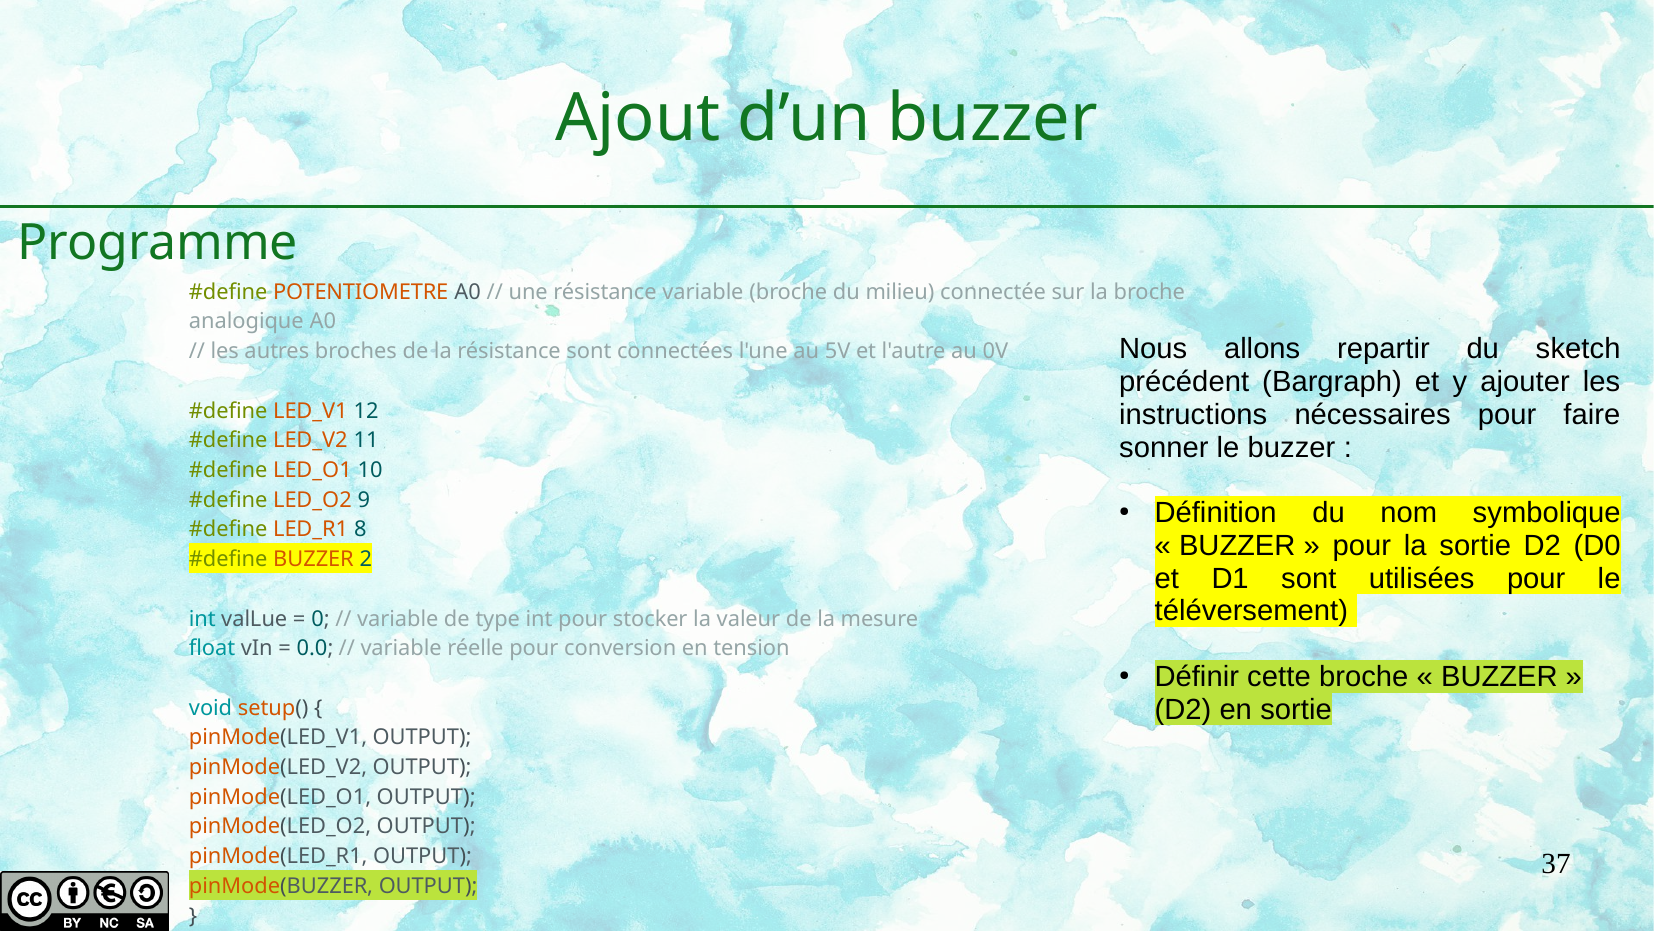

# Ajout d’un buzzer
Programme
#define POTENTIOMETRE A0 // une résistance variable (broche du milieu) connectée sur la broche analogique A0
// les autres broches de la résistance sont connectées l'une au 5V et l'autre au 0V
#define LED_V1 12
#define LED_V2 11
#define LED_O1 10
#define LED_O2 9
#define LED_R1 8
#define BUZZER 2
int valLue = 0; // variable de type int pour stocker la valeur de la mesure
float vIn = 0.0; // variable réelle pour conversion en tension
void setup() {
pinMode(LED_V1, OUTPUT);
pinMode(LED_V2, OUTPUT);
pinMode(LED_O1, OUTPUT);
pinMode(LED_O2, OUTPUT);
pinMode(LED_R1, OUTPUT);
pinMode(BUZZER, OUTPUT);
}
Nous allons repartir du sketch précédent (Bargraph) et y ajouter les instructions nécessaires pour faire sonner le buzzer :
Définition du nom symbolique « BUZZER » pour la sortie D2 (D0 et D1 sont utilisées pour le téléversement)
Définir cette broche « BUZZER » (D2) en sortie
37